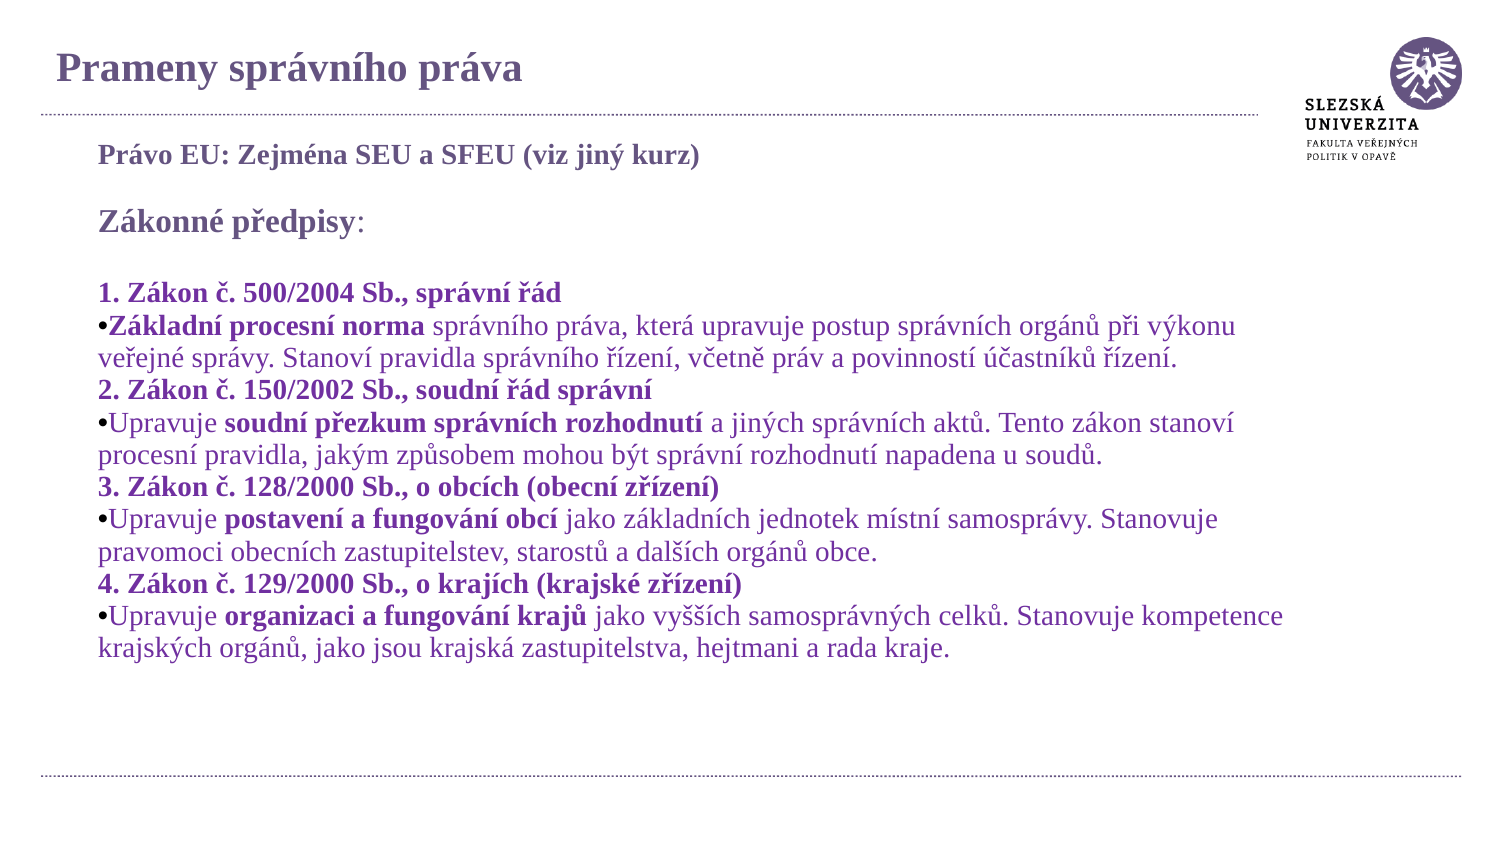

# Prameny správního práva
Právo EU: Zejména SEU a SFEU (viz jiný kurz)
Zákonné předpisy:
1. Zákon č. 500/2004 Sb., správní řád
Základní procesní norma správního práva, která upravuje postup správních orgánů při výkonu veřejné správy. Stanoví pravidla správního řízení, včetně práv a povinností účastníků řízení.
2. Zákon č. 150/2002 Sb., soudní řád správní
Upravuje soudní přezkum správních rozhodnutí a jiných správních aktů. Tento zákon stanoví procesní pravidla, jakým způsobem mohou být správní rozhodnutí napadena u soudů.
3. Zákon č. 128/2000 Sb., o obcích (obecní zřízení)
Upravuje postavení a fungování obcí jako základních jednotek místní samosprávy. Stanovuje pravomoci obecních zastupitelstev, starostů a dalších orgánů obce.
4. Zákon č. 129/2000 Sb., o krajích (krajské zřízení)
Upravuje organizaci a fungování krajů jako vyšších samosprávných celků. Stanovuje kompetence krajských orgánů, jako jsou krajská zastupitelstva, hejtmani a rada kraje.